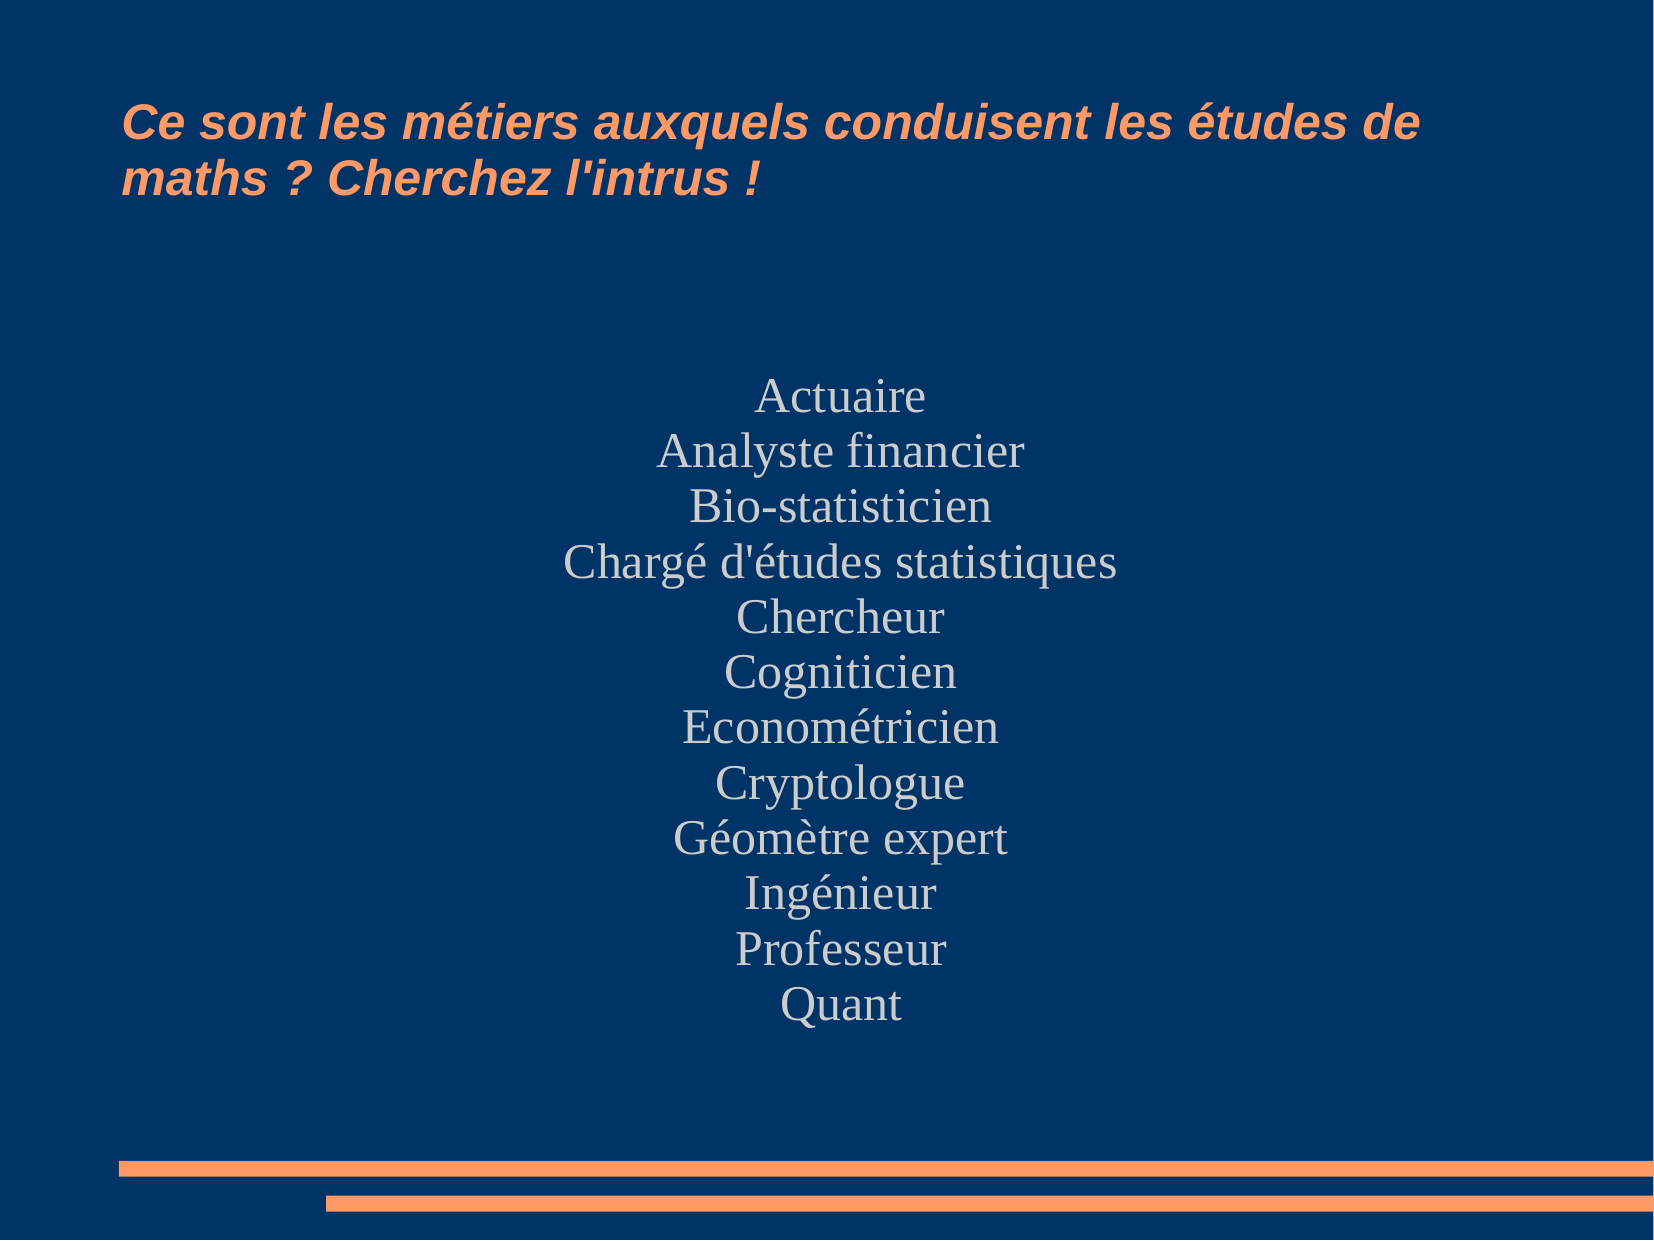

# Ce sont les métiers auxquels conduisent les études de maths ? Cherchez l'intrus !
Actuaire
Analyste financier
Bio-statisticien
Chargé d'études statistiques
Chercheur
Cogniticien
Econométricien
Cryptologue
Géomètre expert
Ingénieur
Professeur
Quant